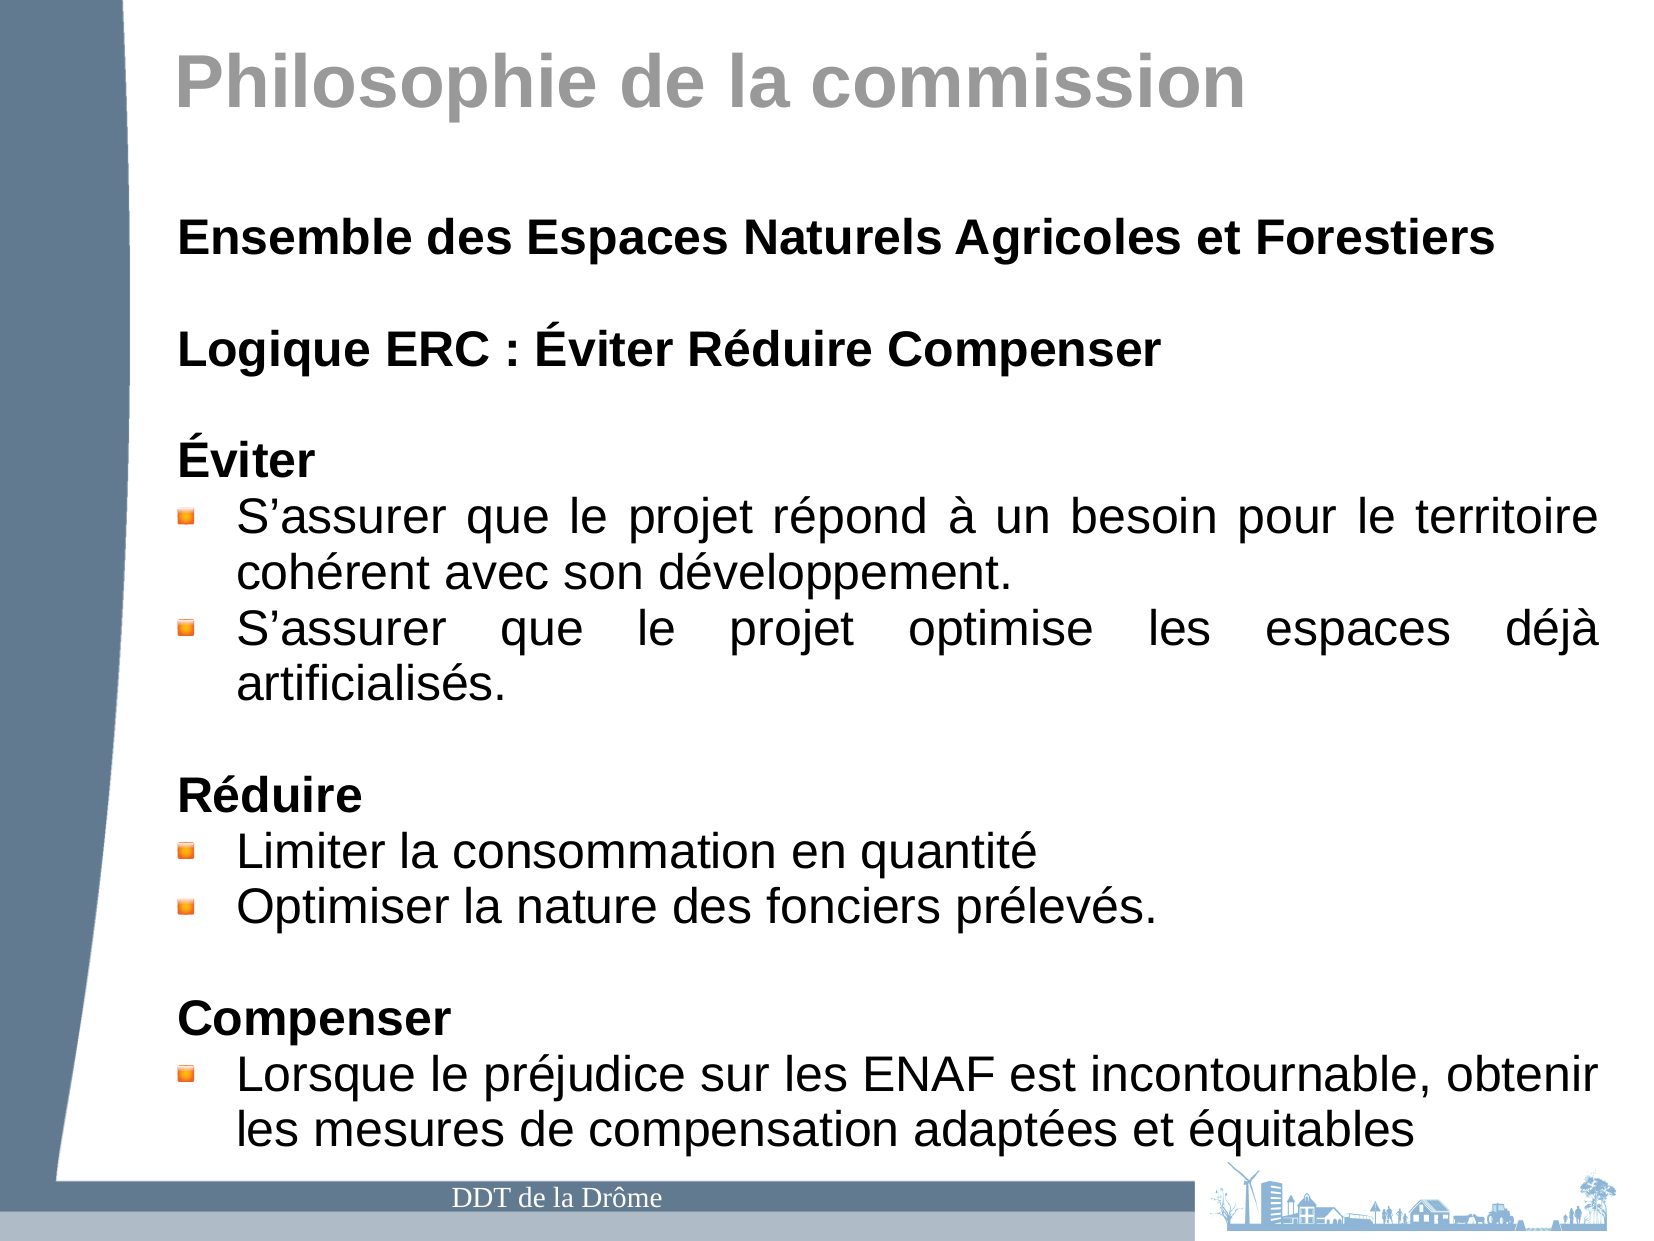

# Philosophie de la commission
Ensemble des Espaces Naturels Agricoles et Forestiers
Logique ERC : Éviter Réduire Compenser
Éviter
S’assurer que le projet répond à un besoin pour le territoire cohérent avec son développement.
S’assurer que le projet optimise les espaces déjà artificialisés.
Réduire
Limiter la consommation en quantité
Optimiser la nature des fonciers prélevés.
Compenser
Lorsque le préjudice sur les ENAF est incontournable, obtenir les mesures de compensation adaptées et équitables
 DDT de la Drôme